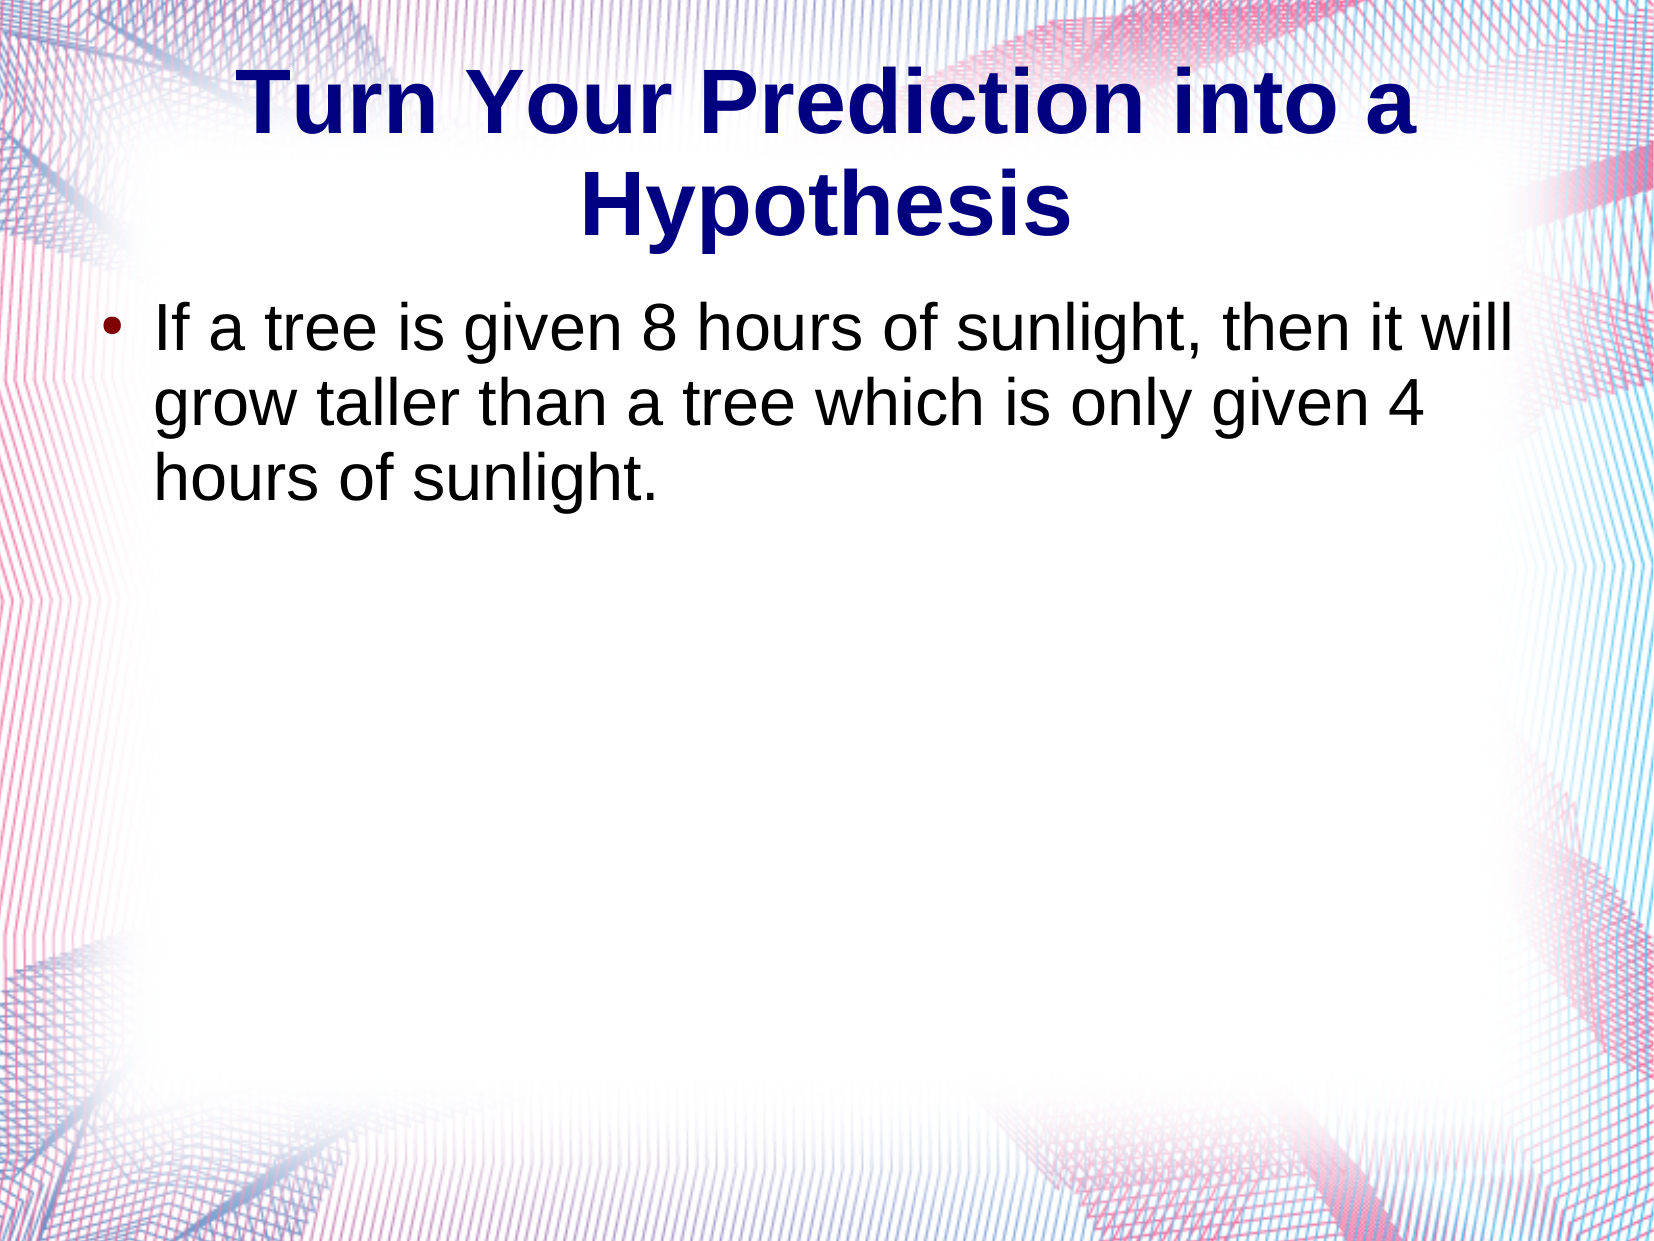

# Turn Your Prediction into a Hypothesis
If a tree is given 8 hours of sunlight, then it will grow taller than a tree which is only given 4 hours of sunlight.